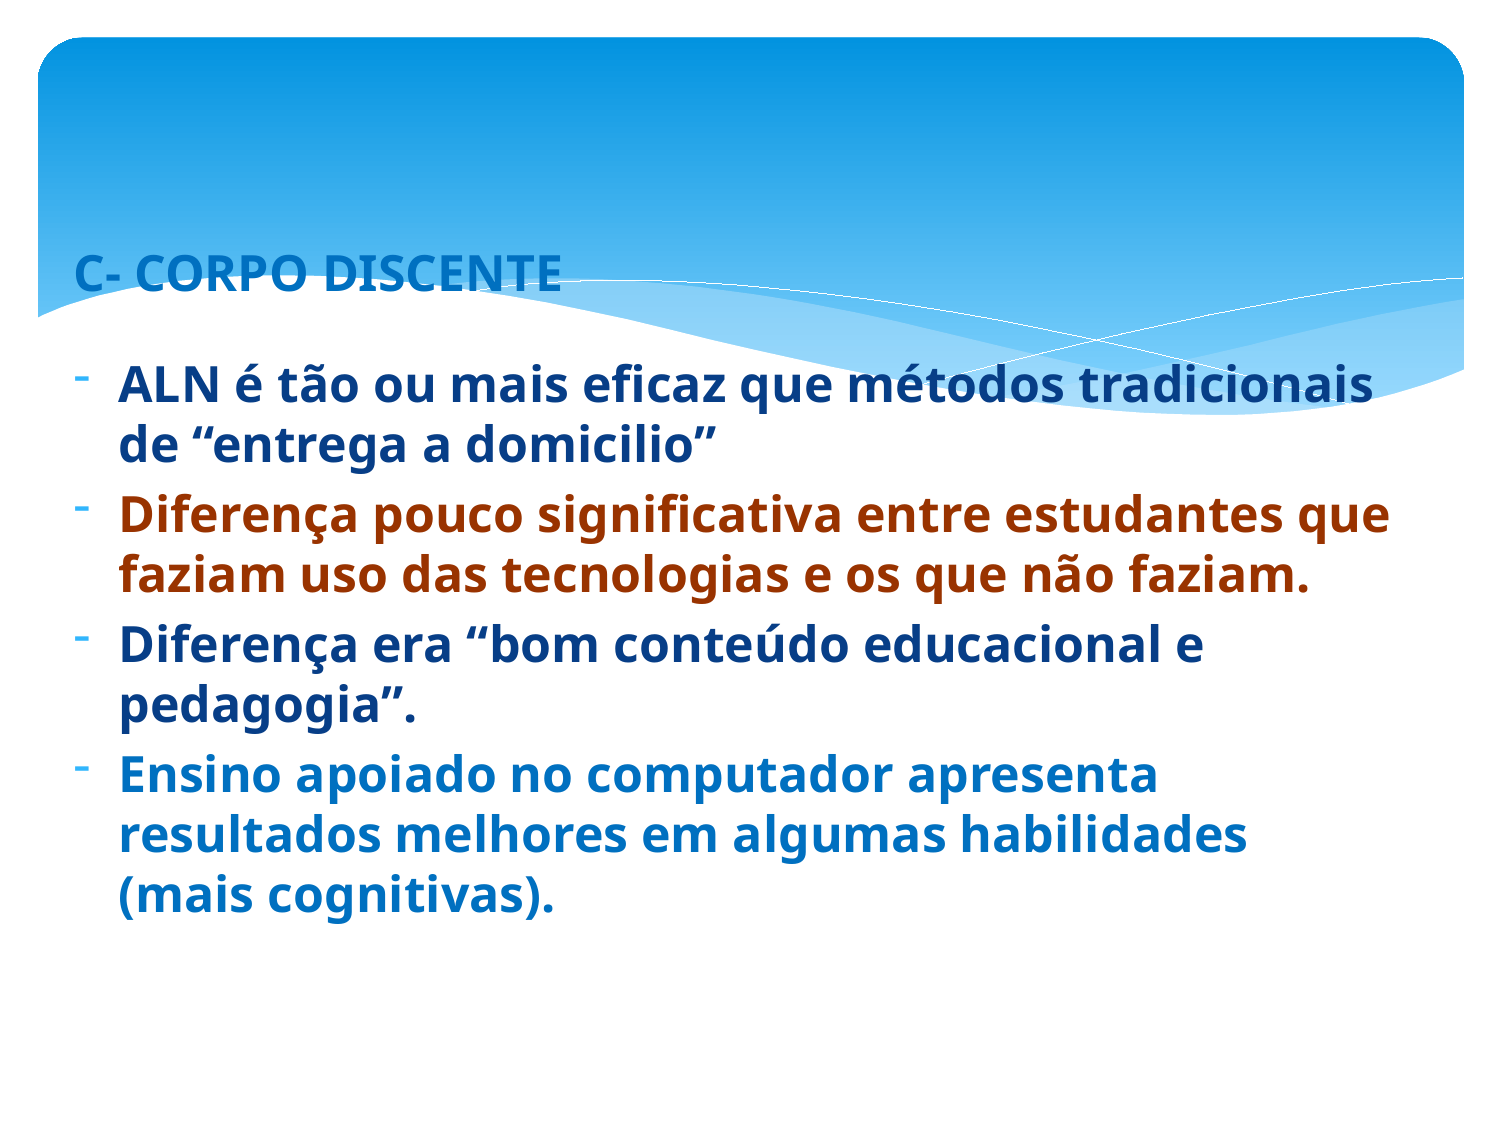

# C- CORPO DISCENTE
ALN é tão ou mais eficaz que métodos tradicionais de “entrega a domicilio”
Diferença pouco significativa entre estudantes que faziam uso das tecnologias e os que não faziam.
Diferença era “bom conteúdo educacional e pedagogia”.
Ensino apoiado no computador apresenta resultados melhores em algumas habilidades (mais cognitivas).